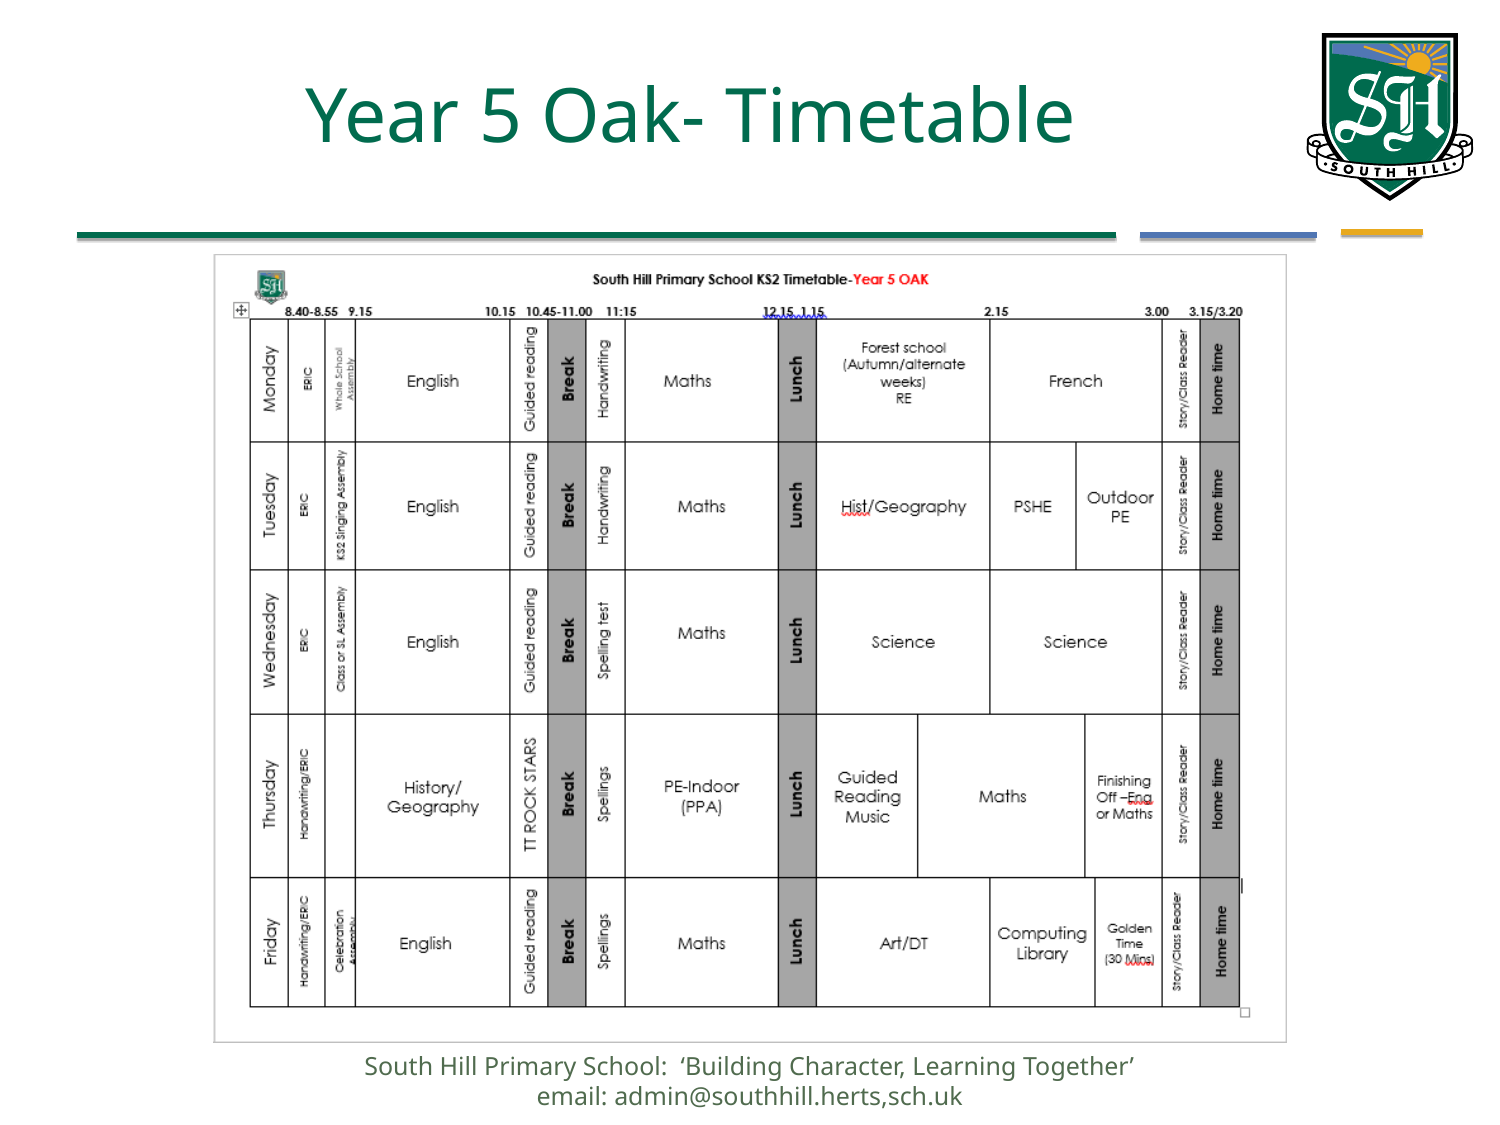

# Year 5 Oak- Timetable
South Hill Primary School: ‘Building Character, Learning Together’
email: admin@southhill.herts,sch.uk